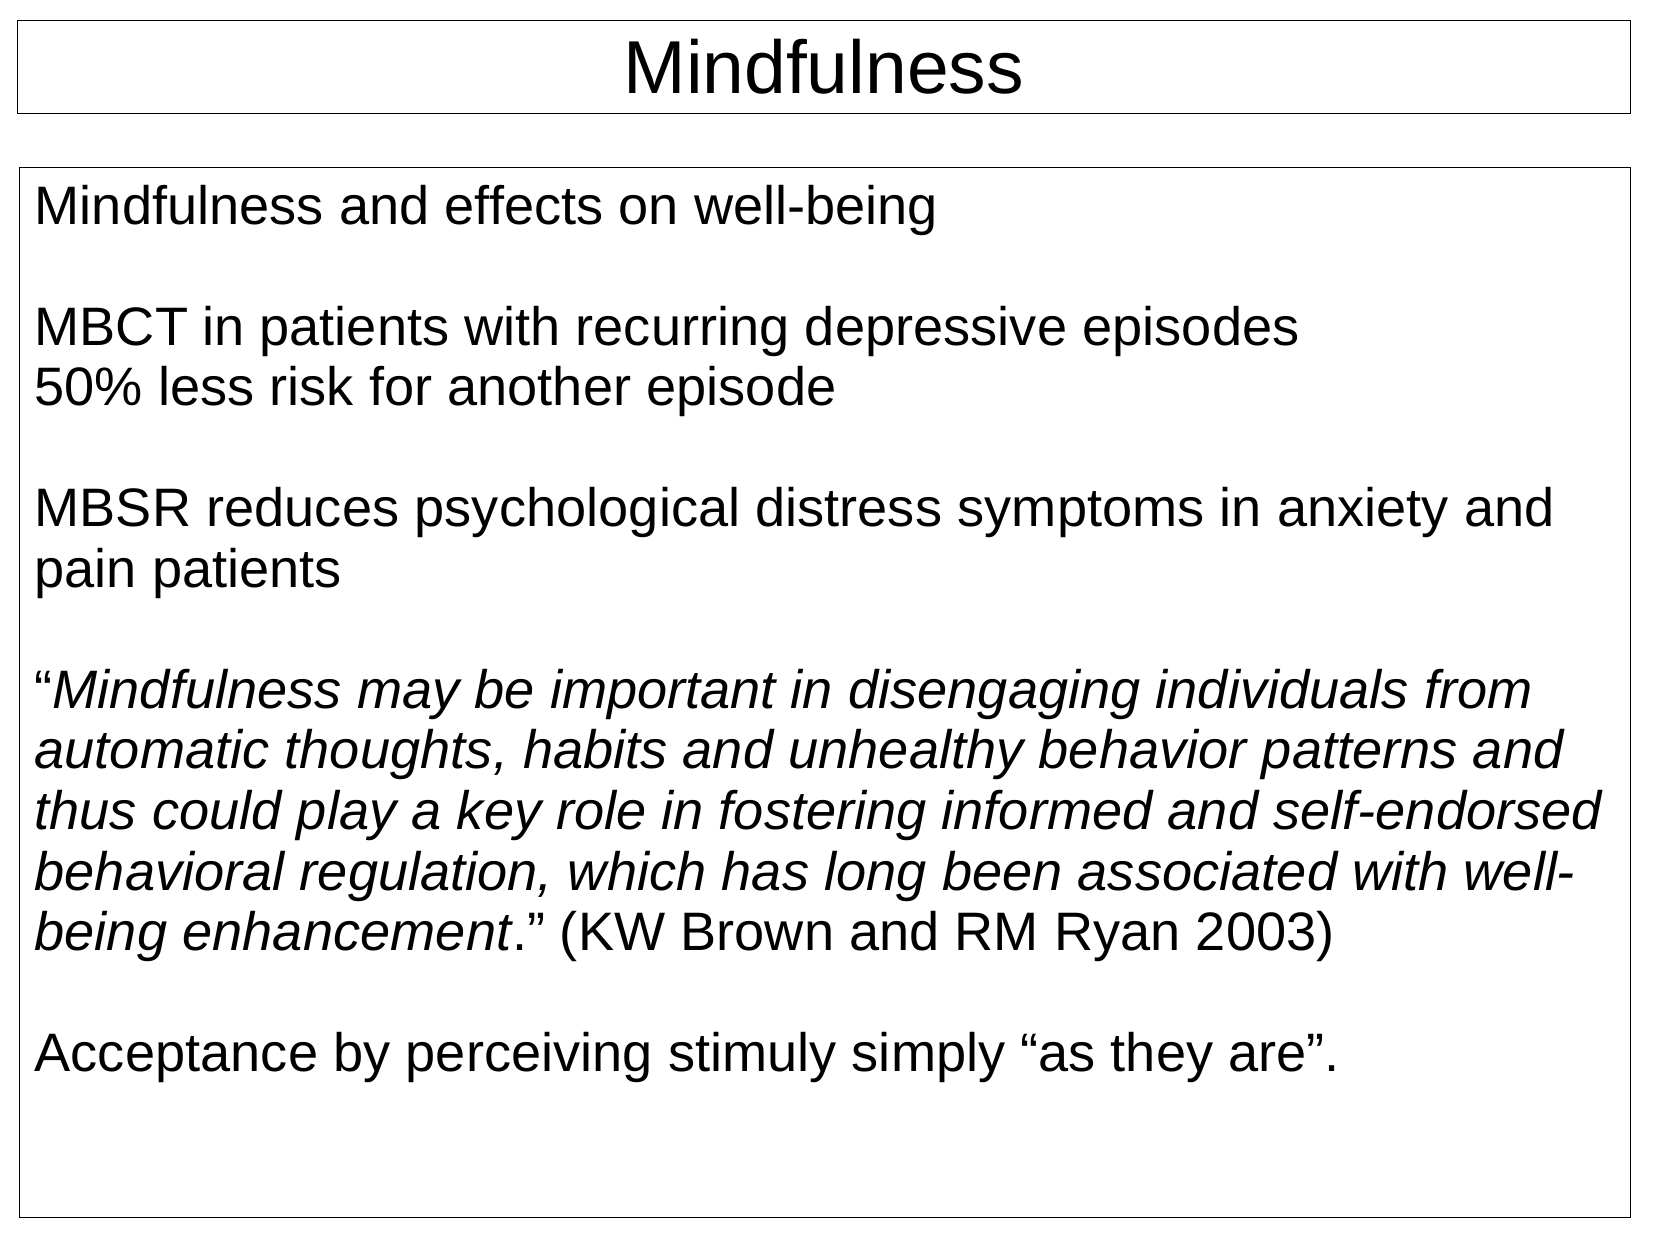

# Mindfulness
Mindfulness and effects on well-being
MBCT in patients with recurring depressive episodes
50% less risk for another episode
MBSR reduces psychological distress symptoms in anxiety and pain patients
“Mindfulness may be important in disengaging individuals from automatic thoughts, habits and unhealthy behavior patterns and thus could play a key role in fostering informed and self-endorsed behavioral regulation, which has long been associated with well-being enhancement.” (KW Brown and RM Ryan 2003)
Acceptance by perceiving stimuly simply “as they are”.